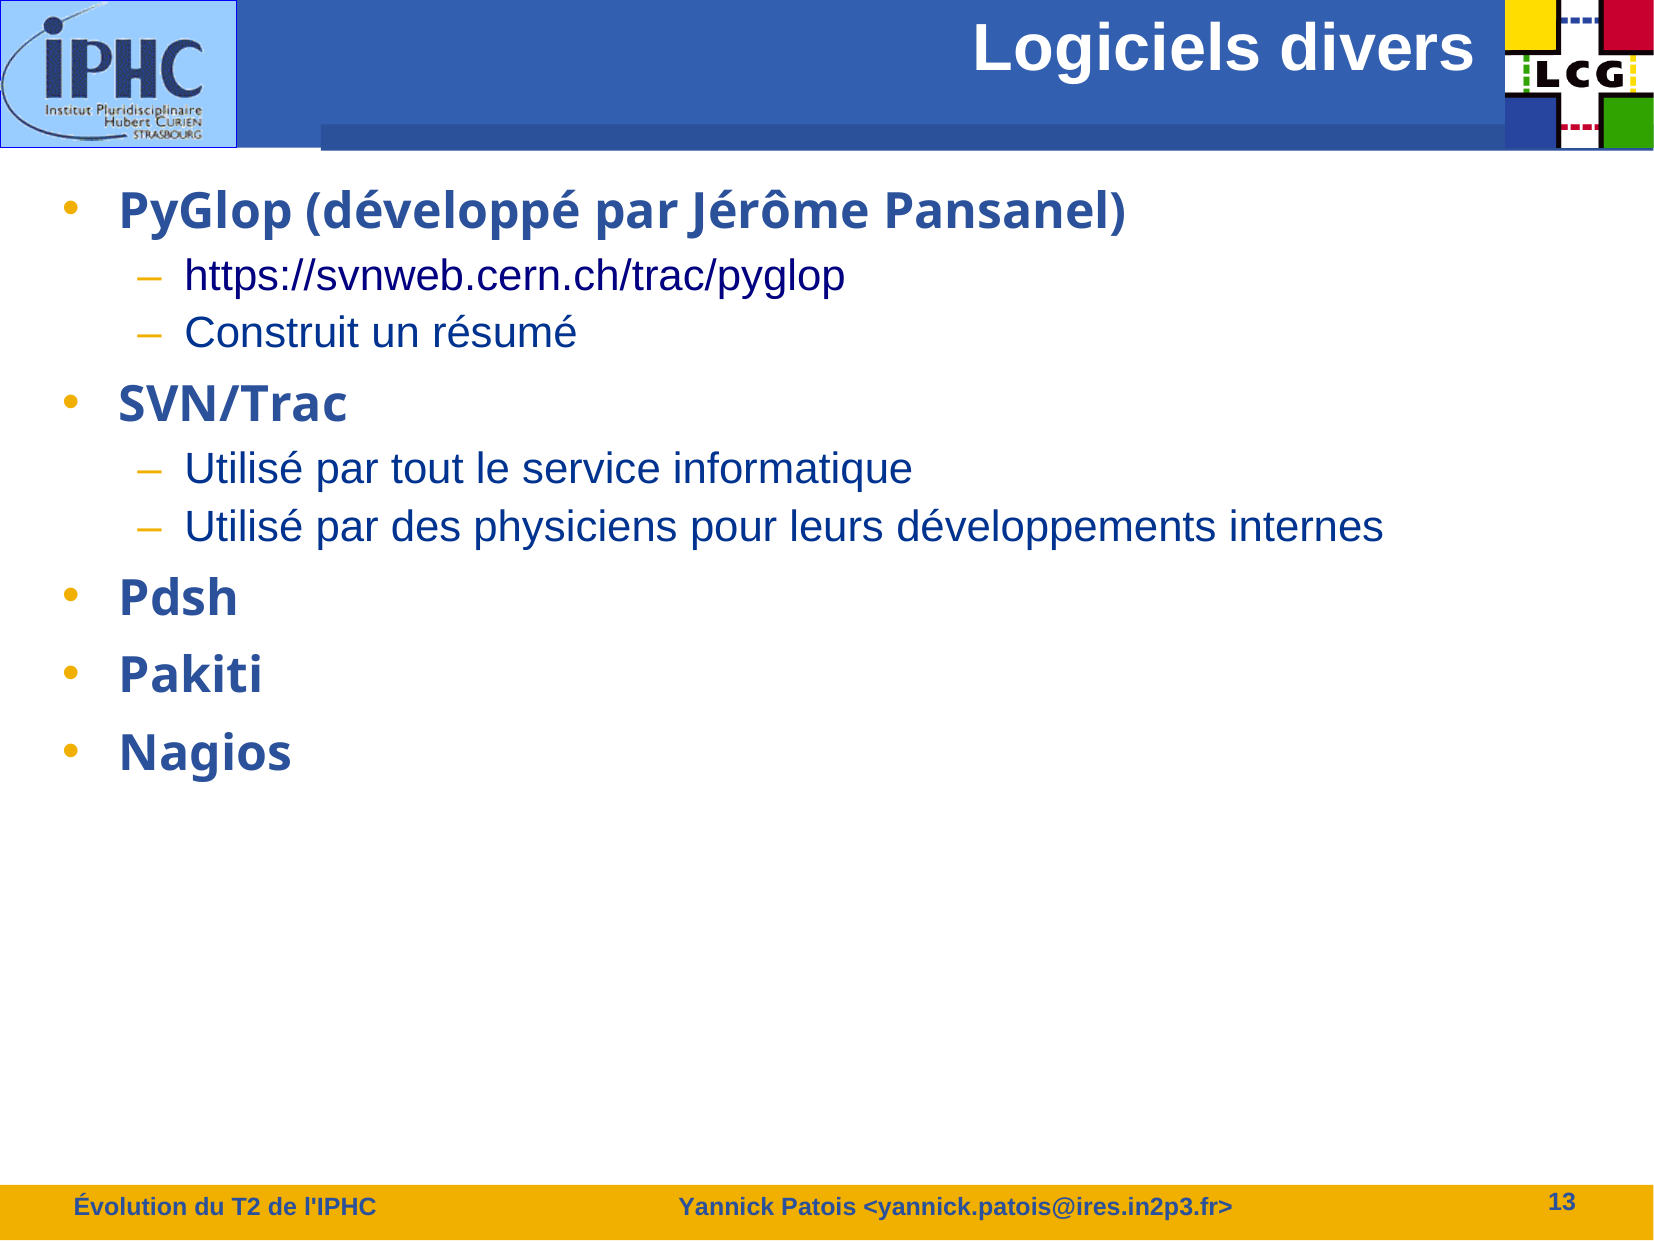

# Logiciels divers
PyGlop (développé par Jérôme Pansanel)
https://svnweb.cern.ch/trac/pyglop
Construit un résumé
SVN/Trac
Utilisé par tout le service informatique
Utilisé par des physiciens pour leurs développements internes
Pdsh
Pakiti
Nagios